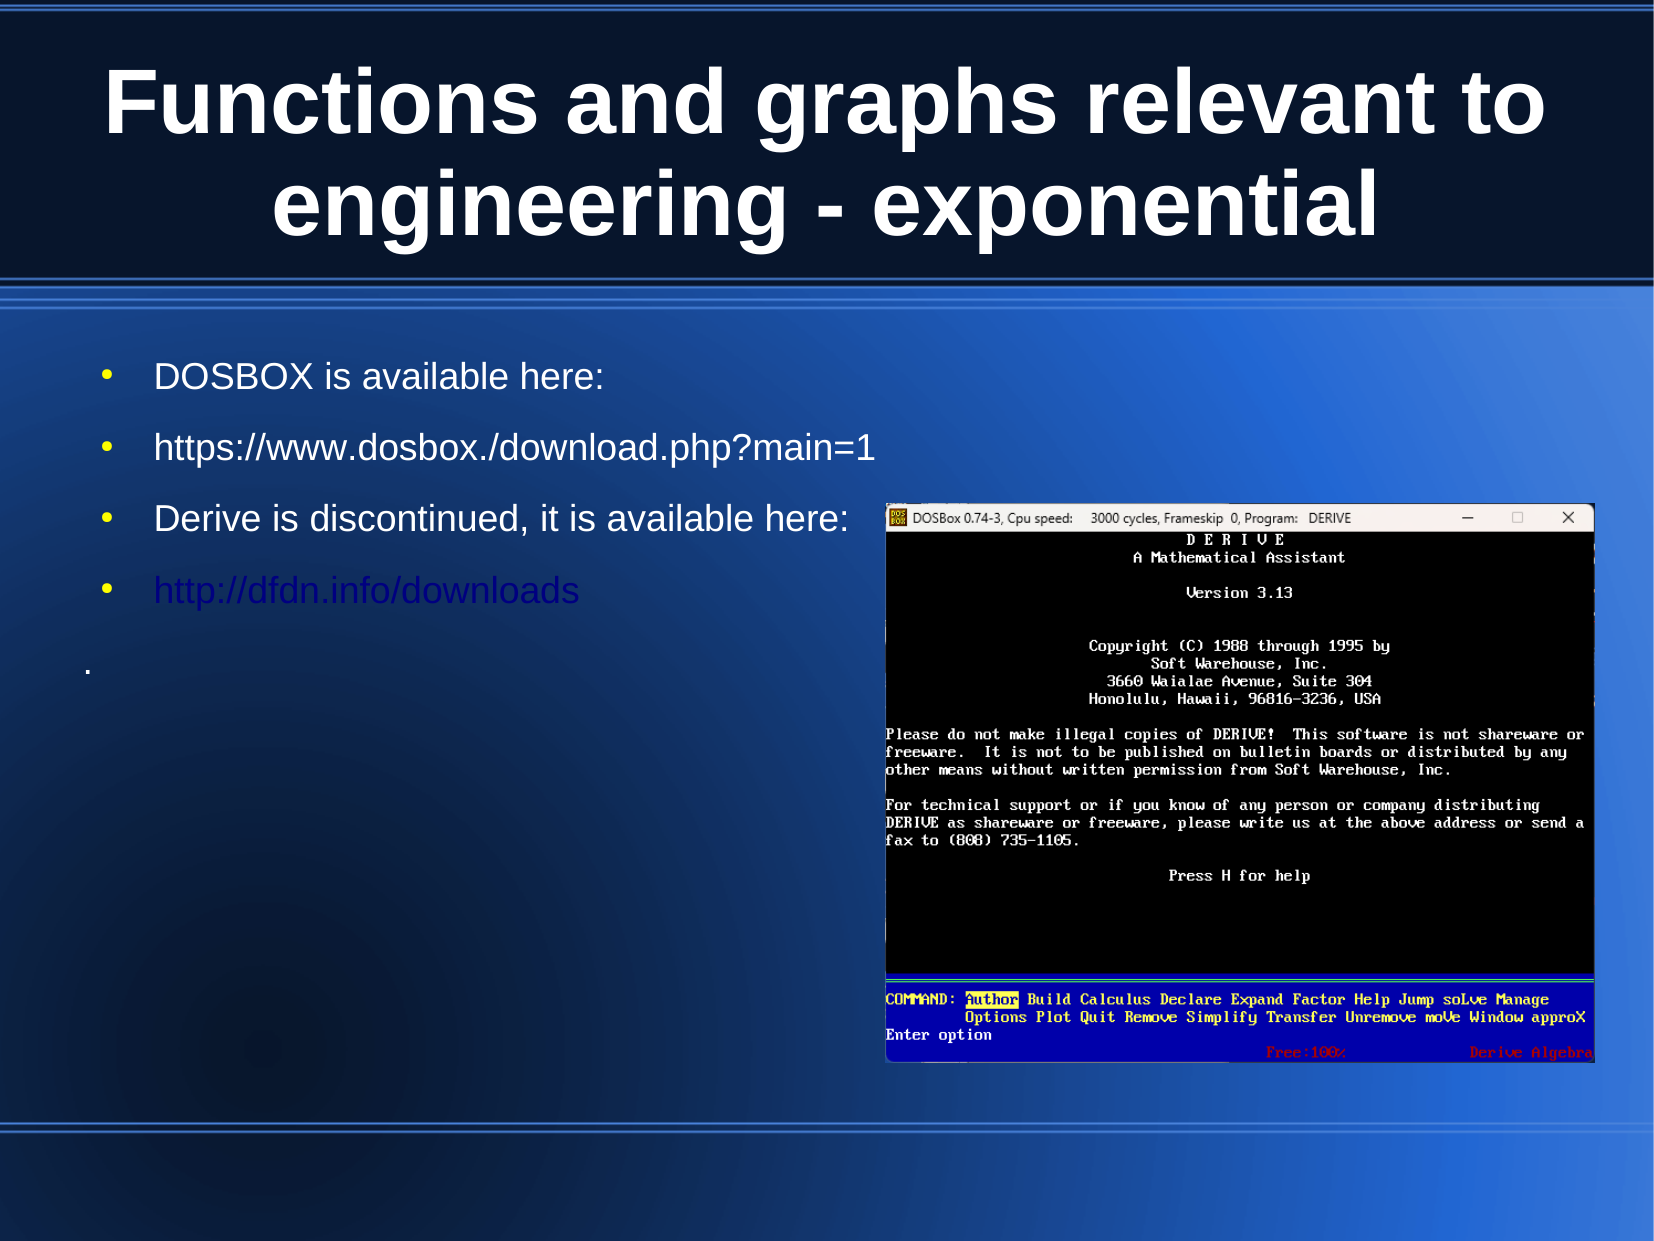

# Functions and graphs relevant to engineering - exponential
DOSBOX is available here:
https://www.dosbox./download.php?main=1
Derive is discontinued, it is available here:
http://dfdn.info/downloads
.